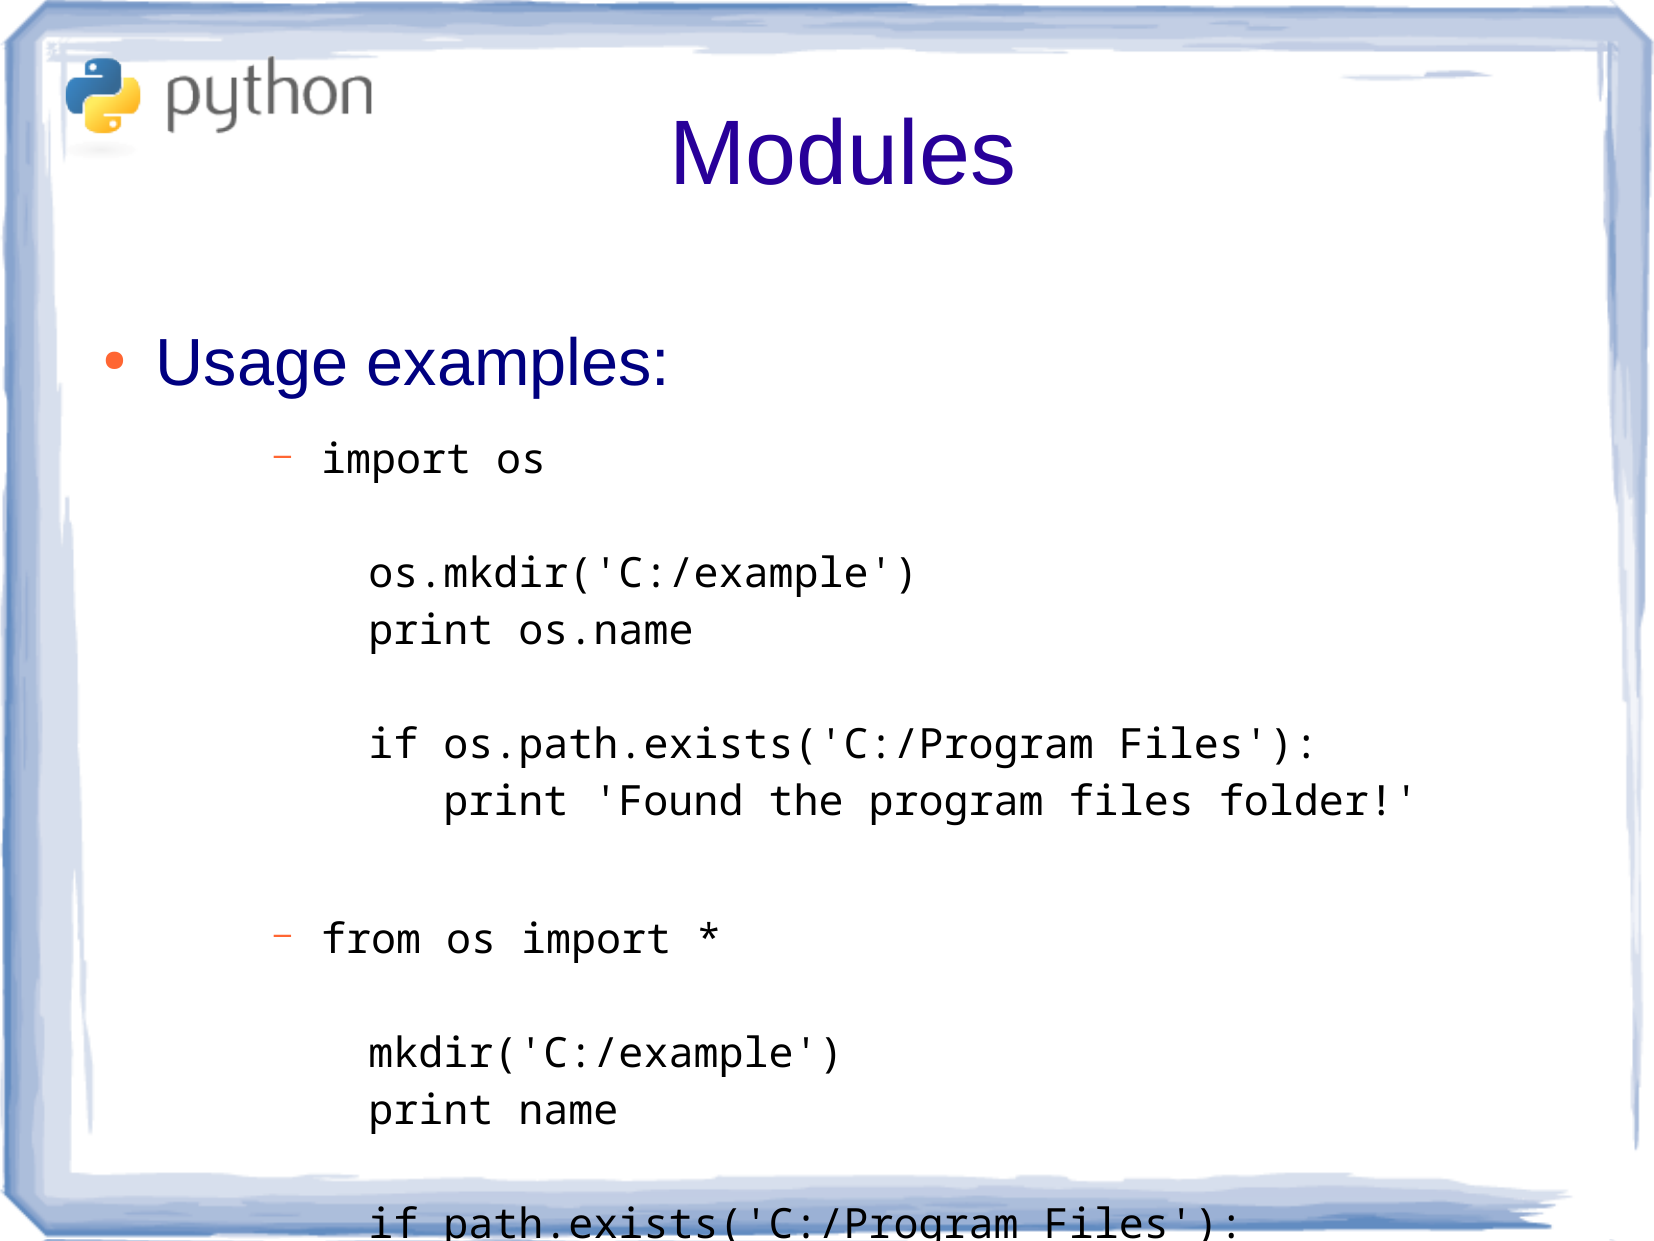

# Modules
Usage examples:
import os
os.mkdir('C:/example')
print os.name
if os.path.exists('C:/Program Files'):
	print 'Found the program files folder!'
from os import *
mkdir('C:/example')
print name
if path.exists('C:/Program Files'):
	print 'Found the program files folder!'